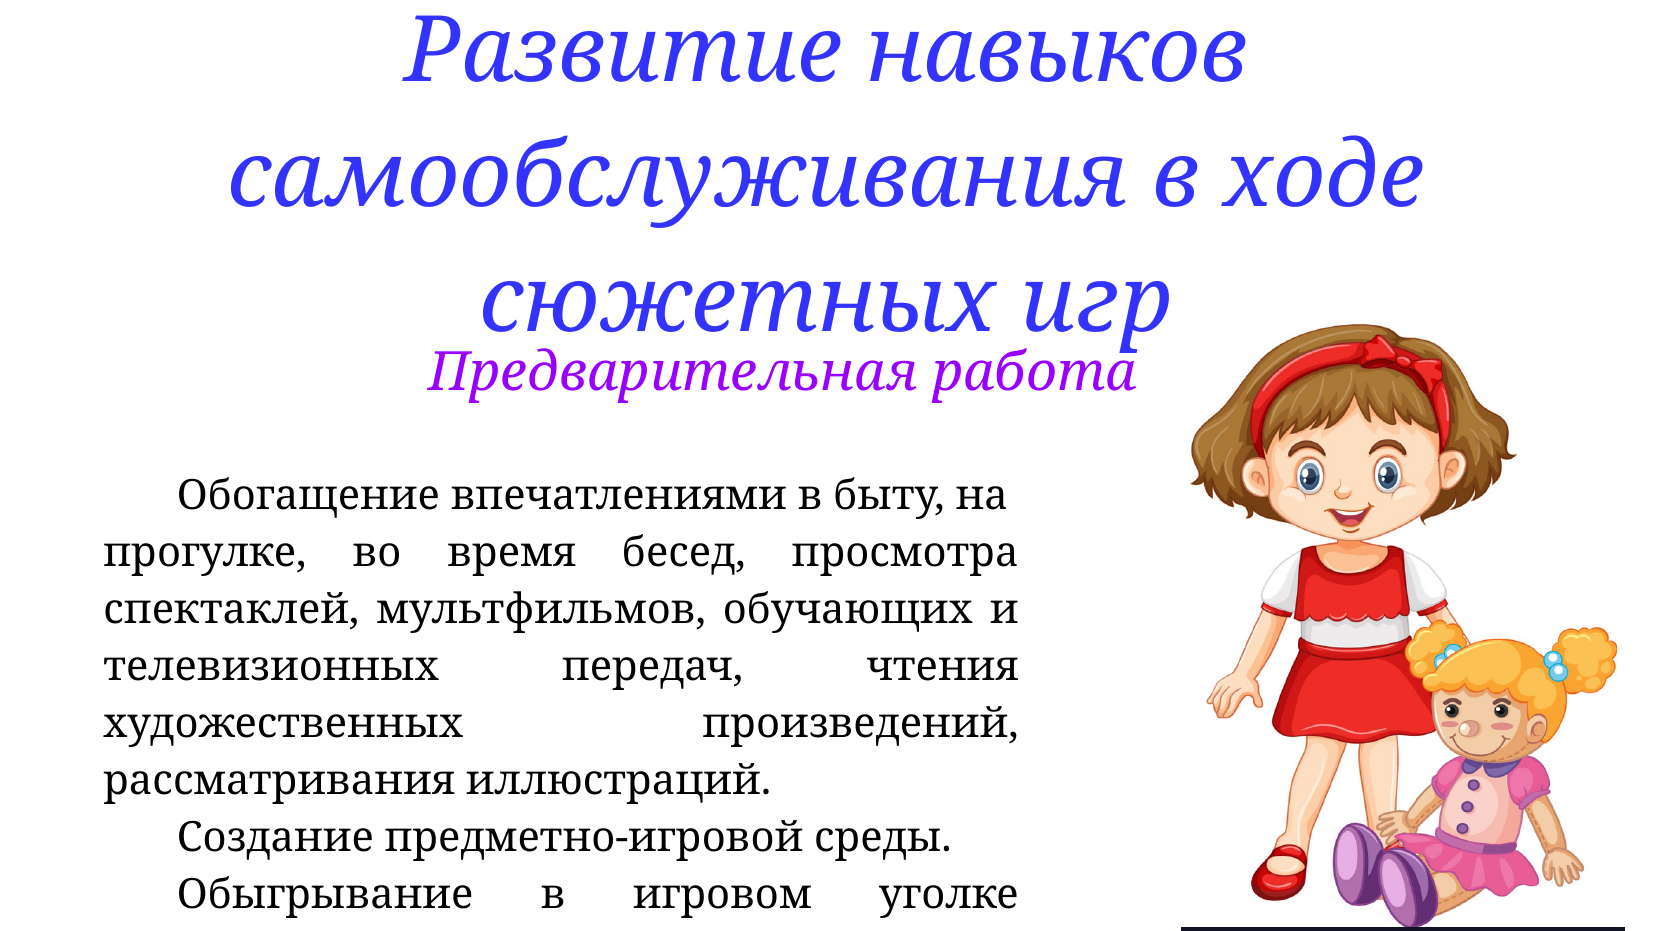

# Развитие навыков самообслуживания в ходе сюжетных игр
Предварительная работа
Обогащение впечатлениями в быту, на прогулке, во время бесед, просмотра спектаклей, мультфильмов, обучающих и телевизионных передач, чтения художественных произведений, рассматривания иллюстраций.
Создание предметно-игровой среды.
Обыгрывание в игровом уголке несложных игровых действий.